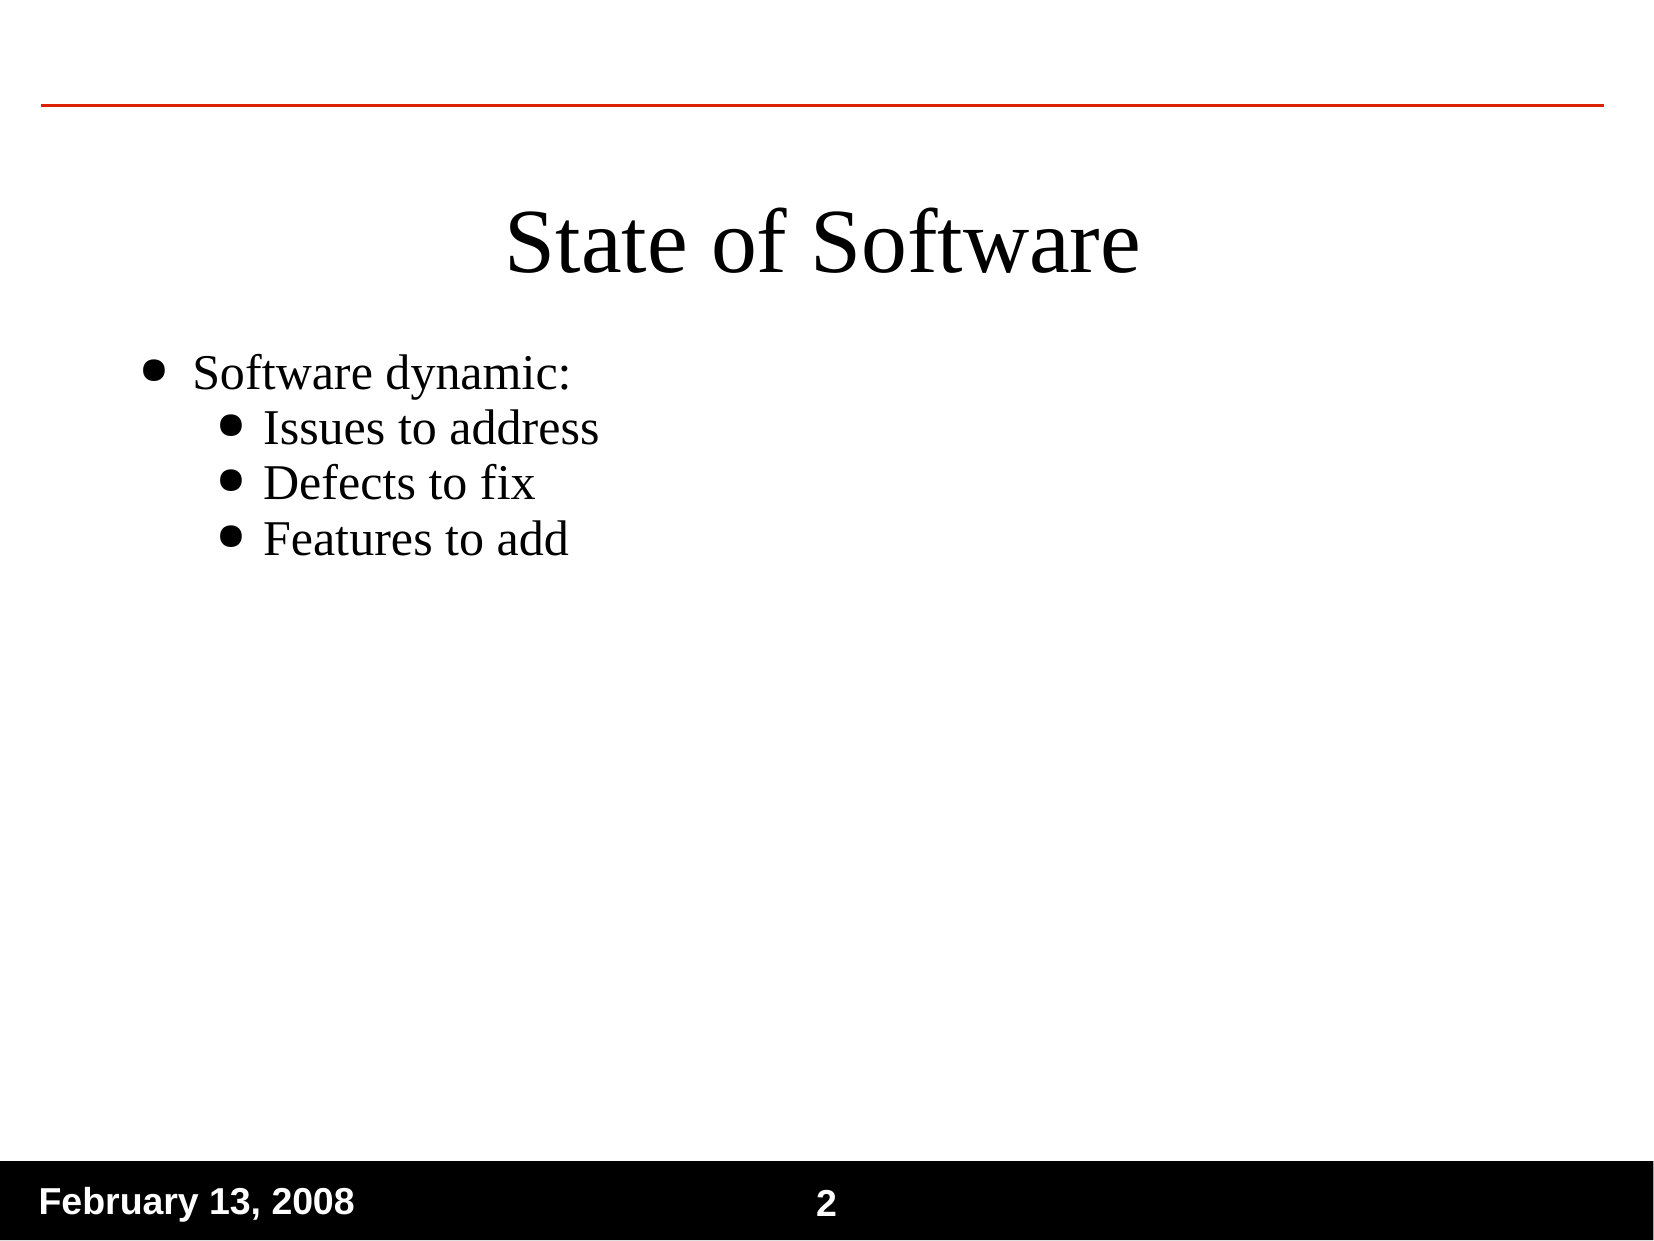

# State of Software
Software dynamic:
Issues to address
Defects to fix
Features to add